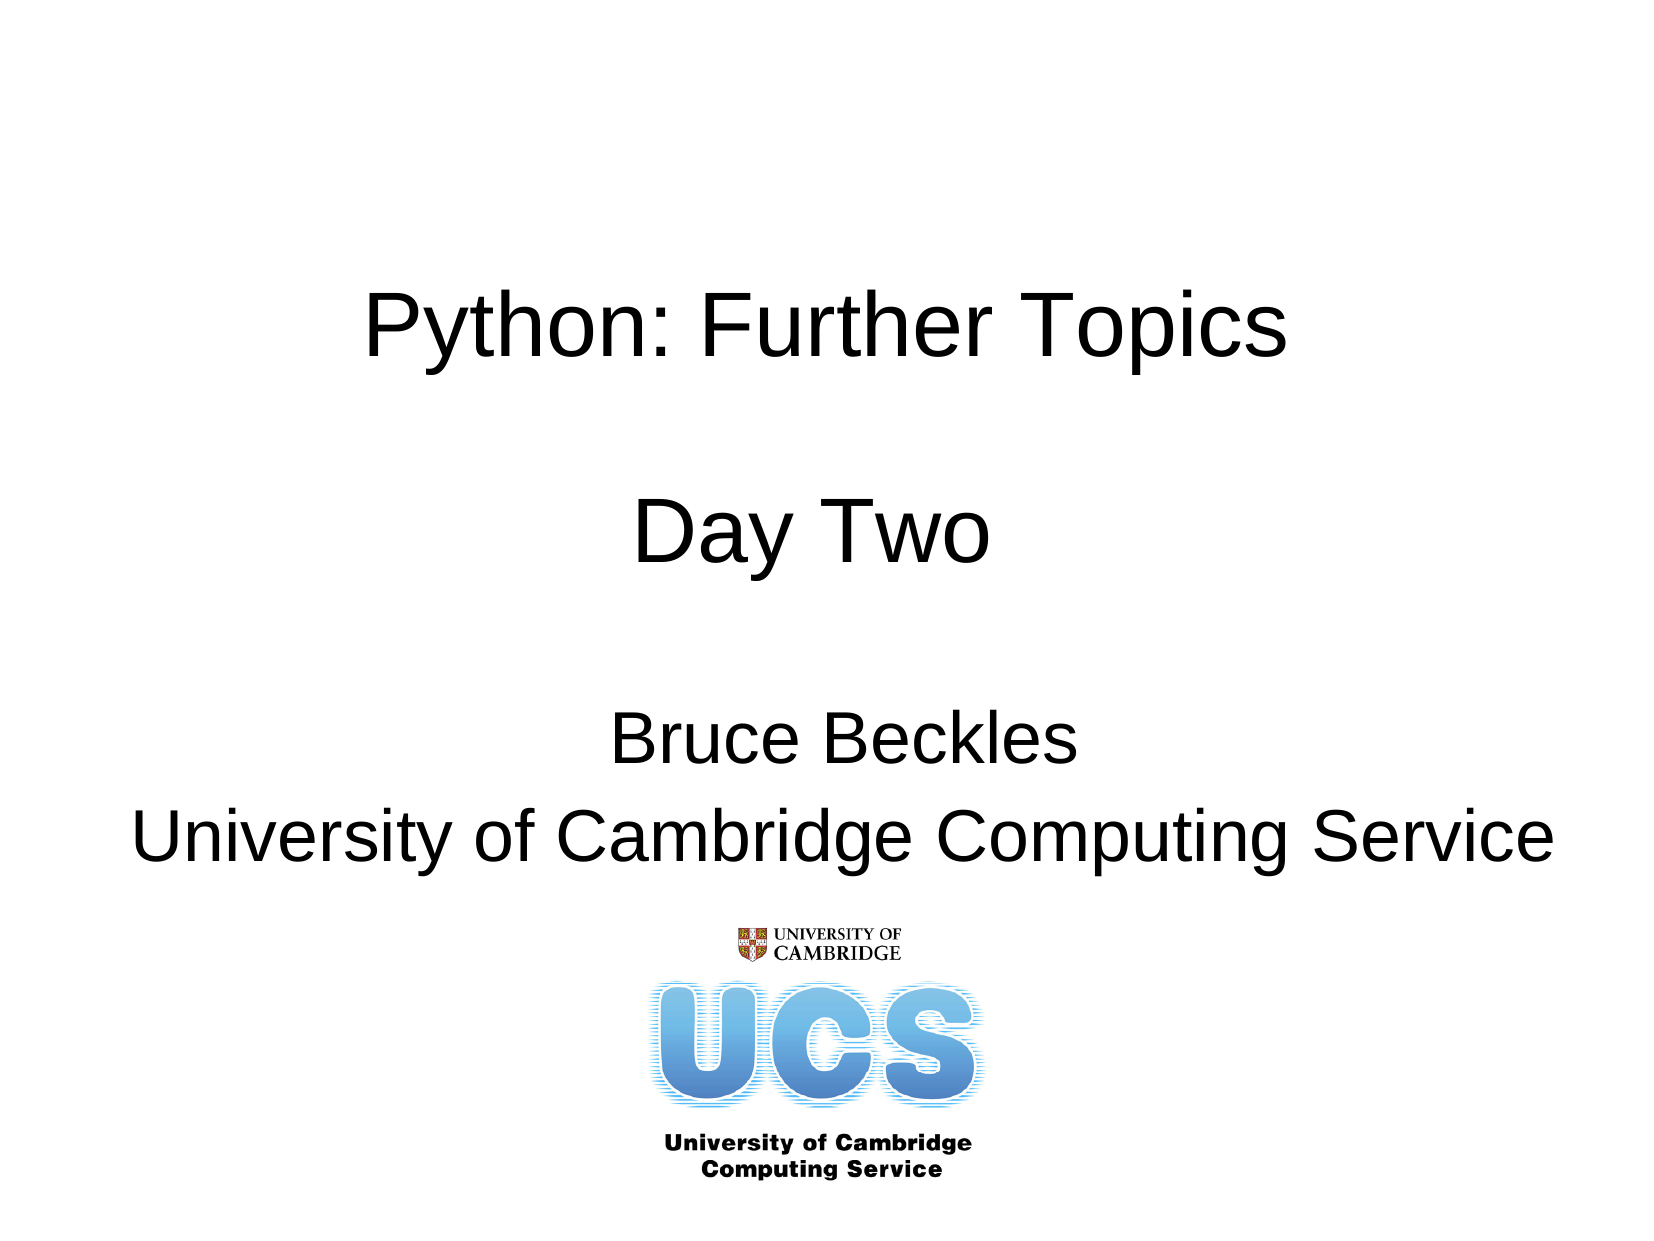

# Python: Further Topics
Day Two
Bruce Beckles
University of Cambridge Computing Service